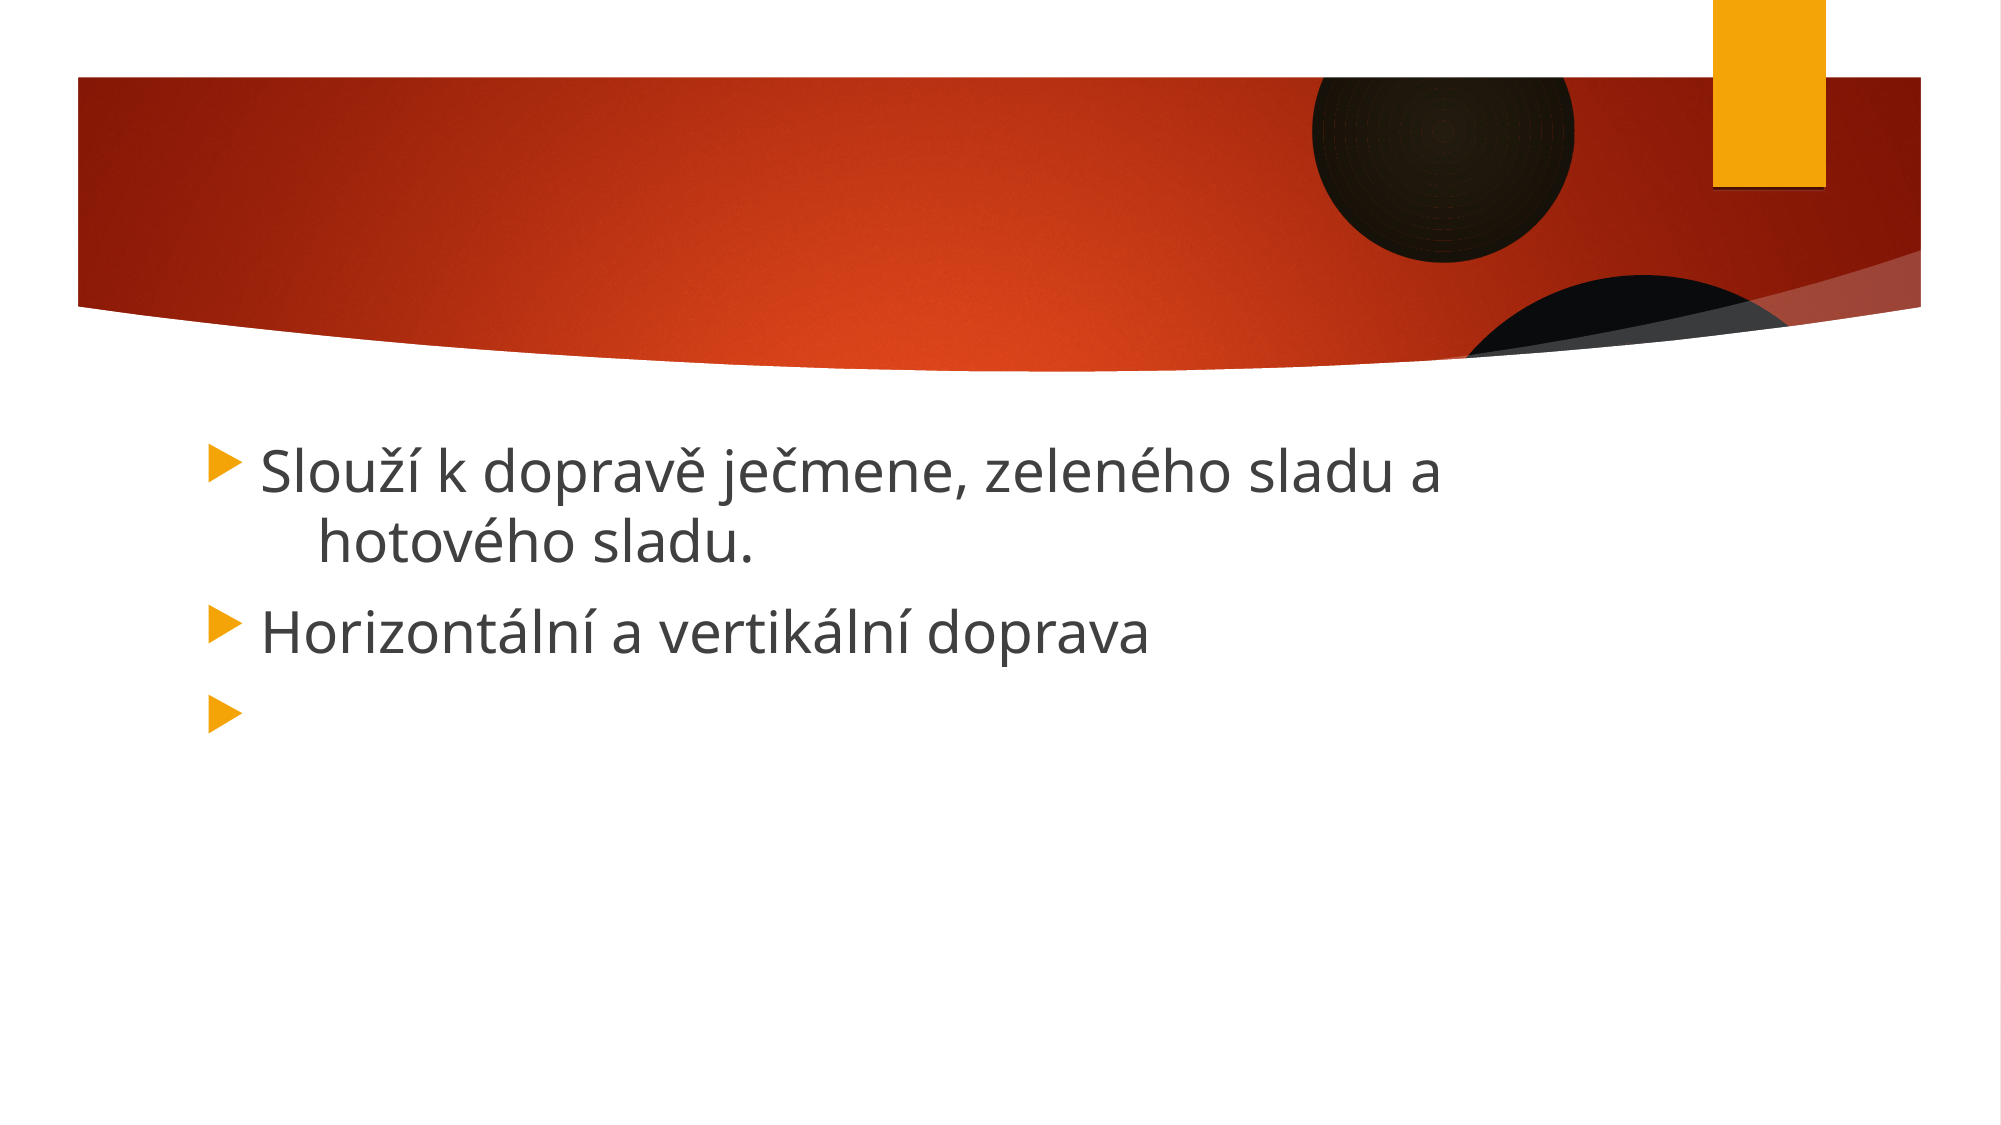

#
Slouží k dopravě ječmene, zeleného sladu a hotového sladu.
Horizontální a vertikální doprava